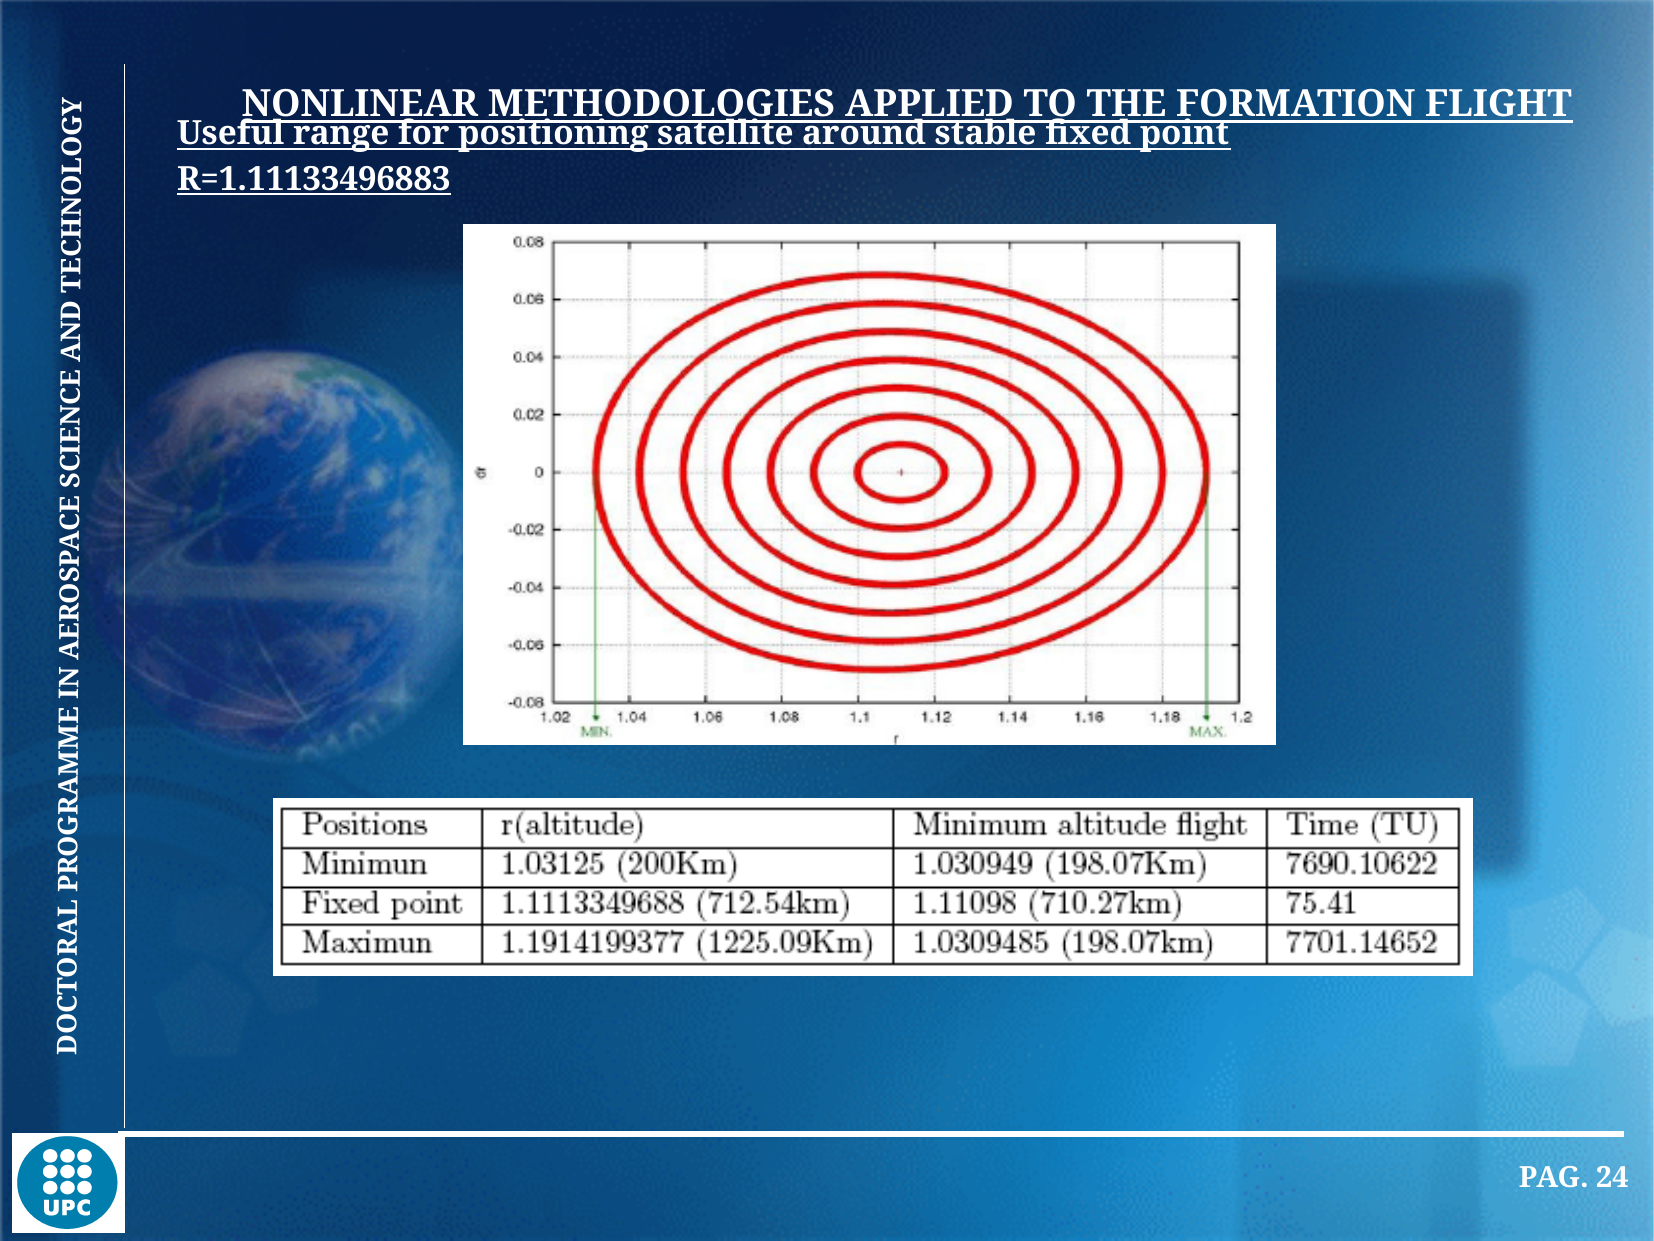

NONLINEAR METHODOLOGIES APPLIED TO THE FORMATION FLIGHT
Useful range for positioning satellite around stable fixed point R=1.11133496883
#
DOCTORAL PROGRAMME IN AEROSPACE SCIENCE AND TECHNOLOGY
PAG. 24